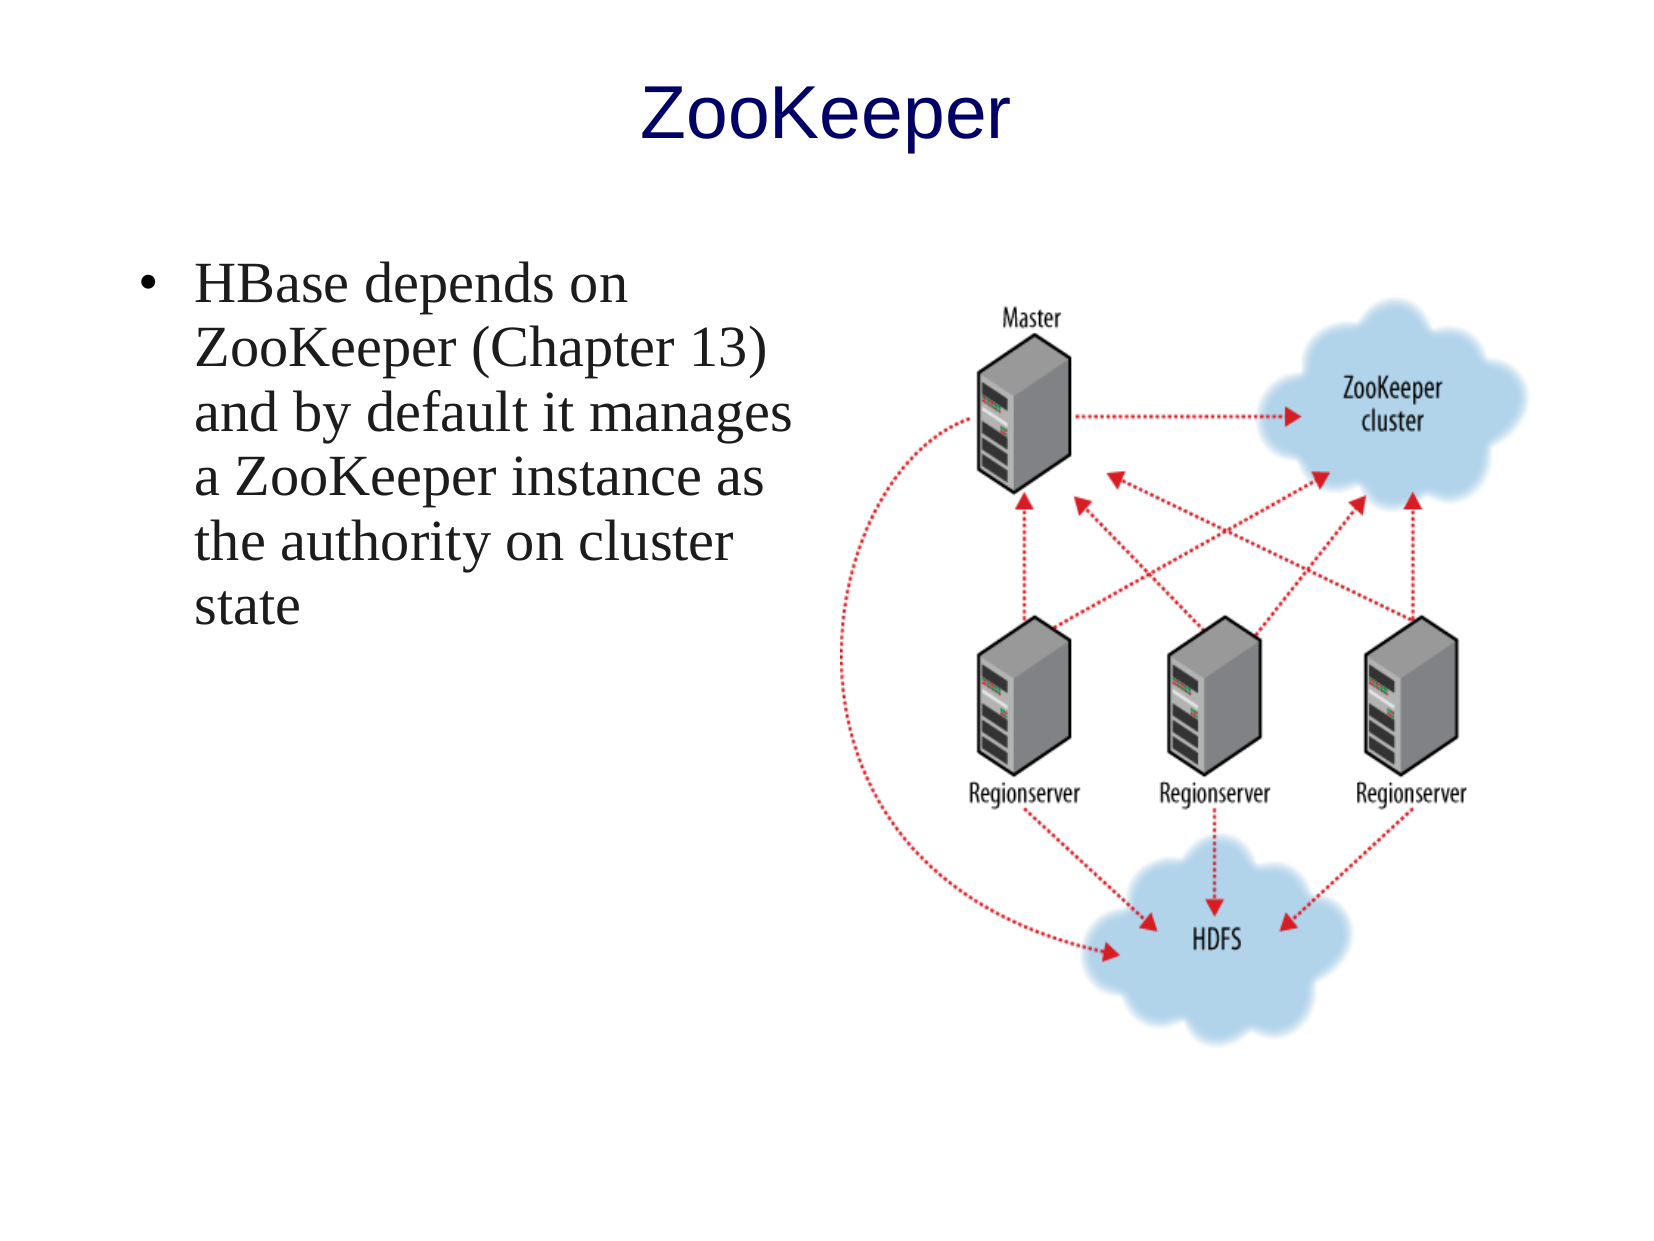

# ZooKeeper
HBase depends on ZooKeeper (Chapter 13) and by default it manages a ZooKeeper instance as the authority on cluster state